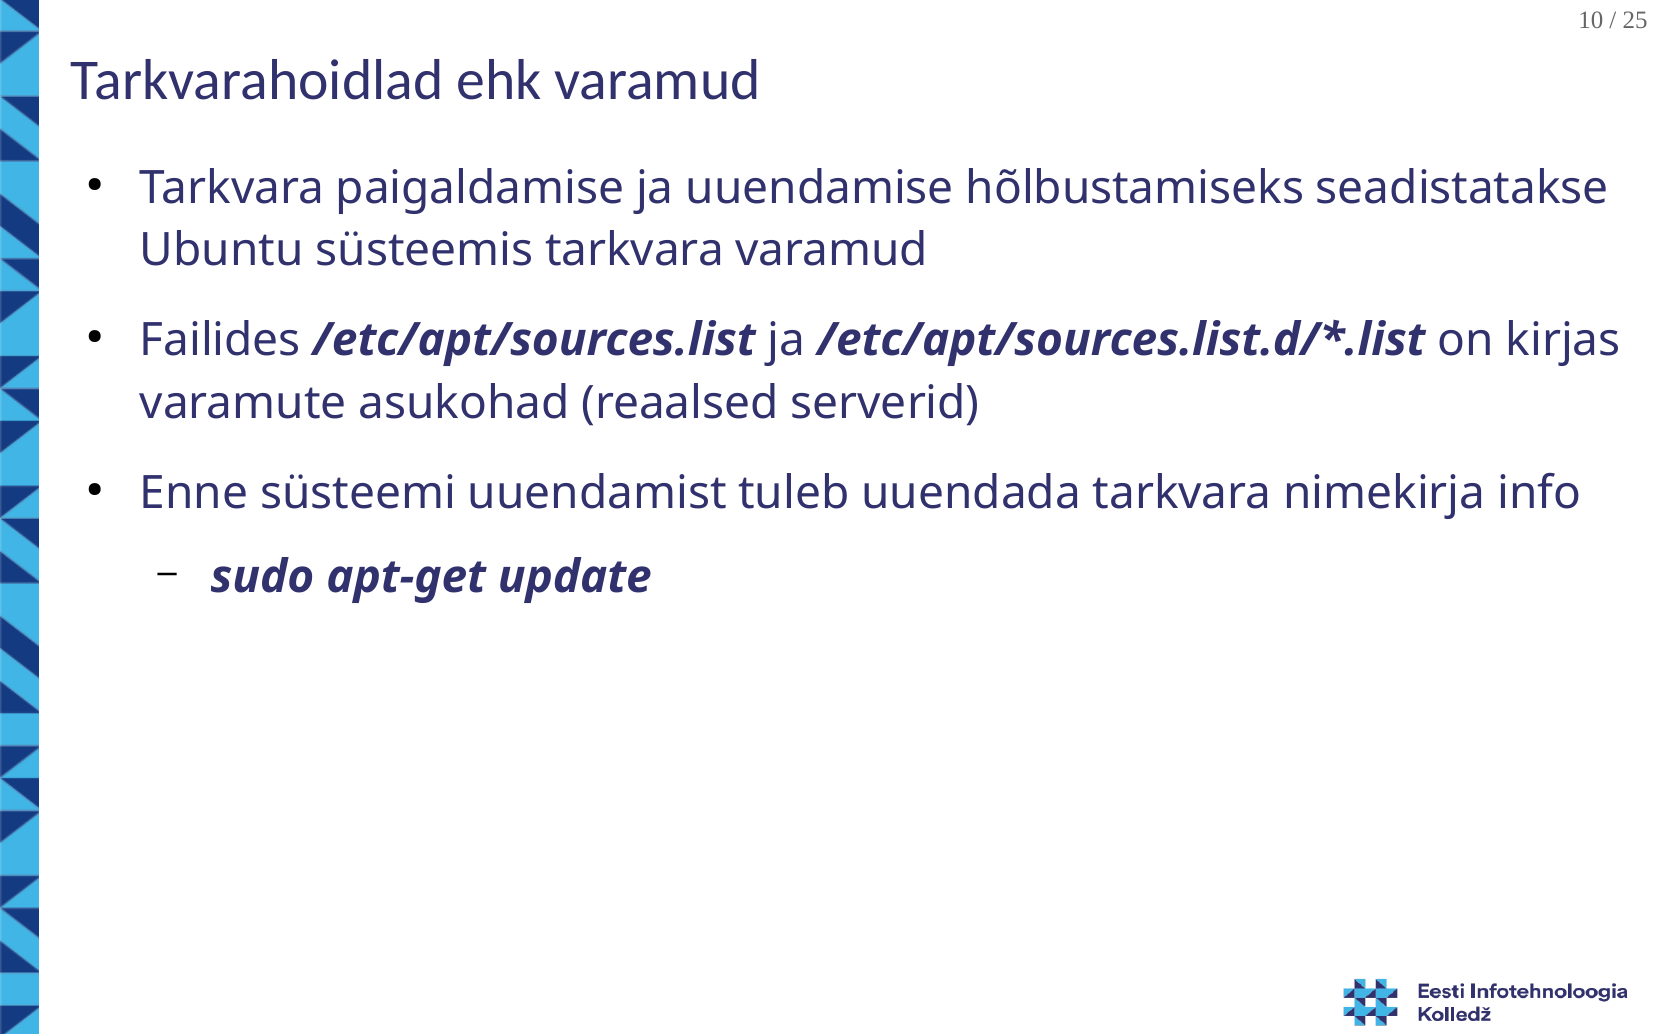

# Tarkvarahoidlad ehk varamud
Tarkvara paigaldamise ja uuendamise hõlbustamiseks seadistatakse Ubuntu süsteemis tarkvara varamud
Failides /etc/apt/sources.list ja /etc/apt/sources.list.d/*.list on kirjas varamute asukohad (reaalsed serverid)
Enne süsteemi uuendamist tuleb uuendada tarkvara nimekirja info
sudo apt-get update